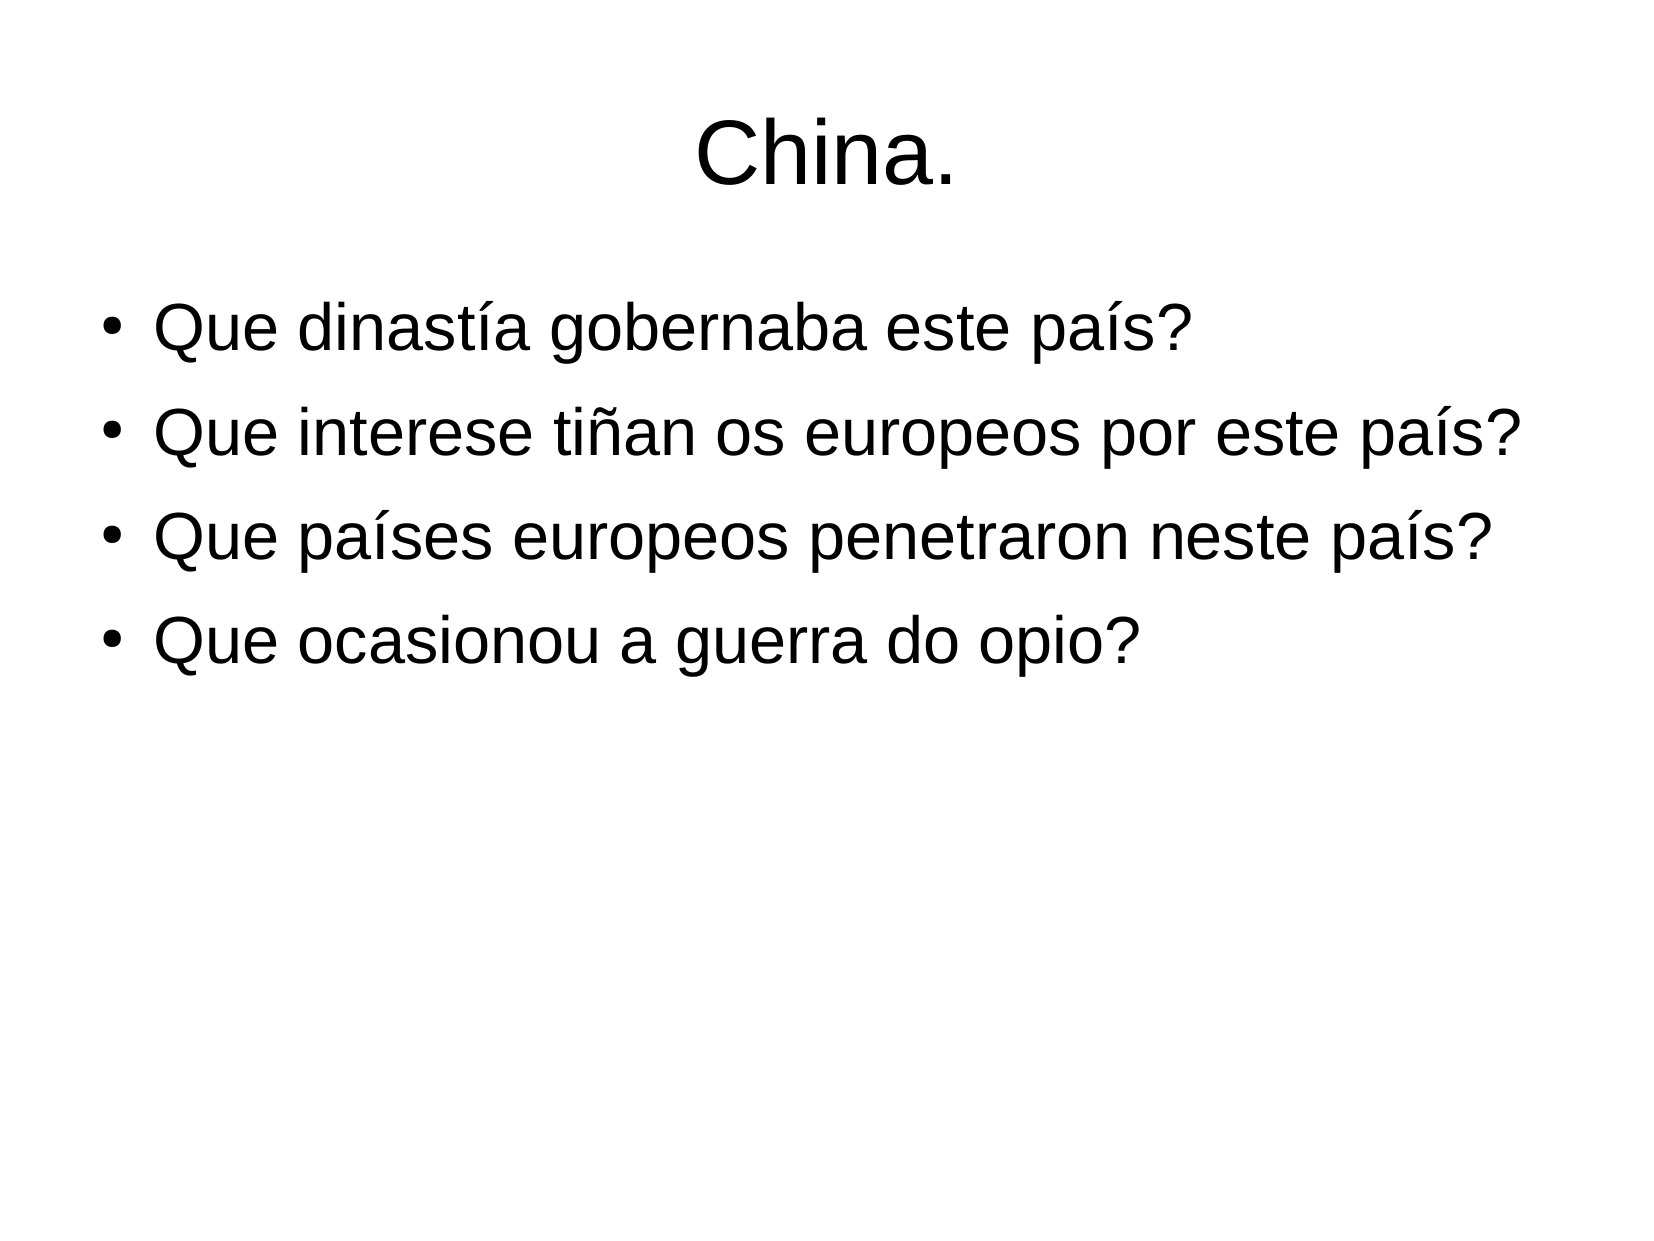

# China.
Que dinastía gobernaba este país?
Que interese tiñan os europeos por este país?
Que países europeos penetraron neste país?
Que ocasionou a guerra do opio?